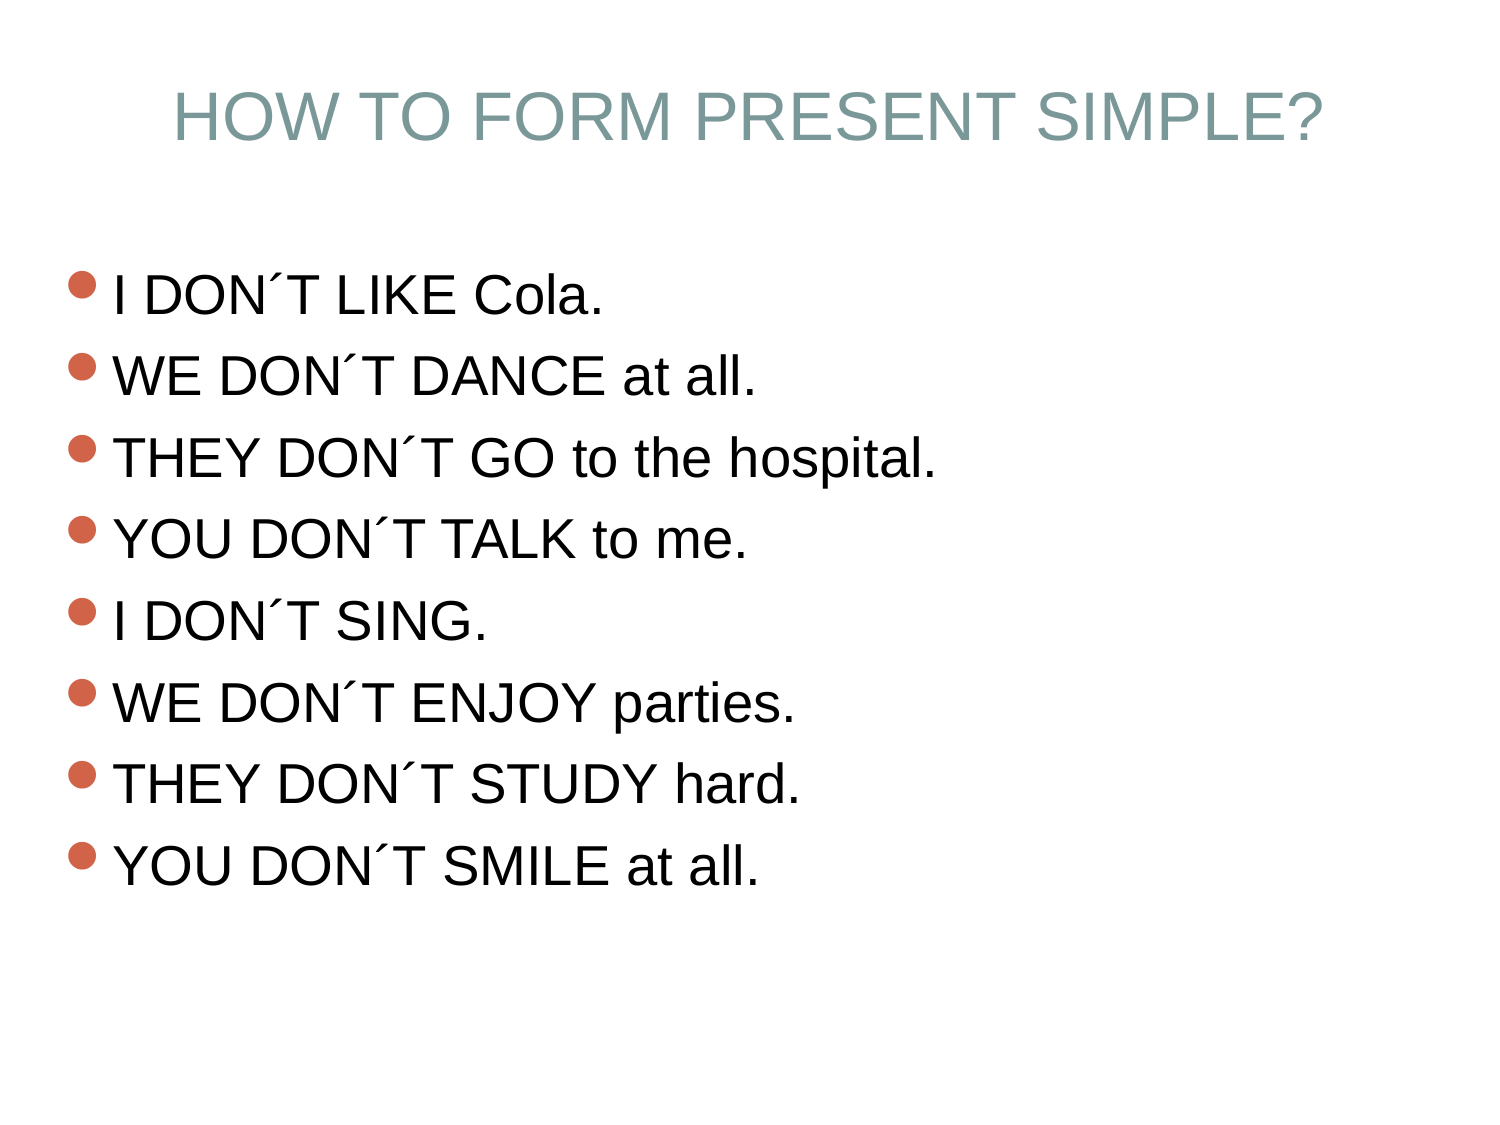

# HOW TO FORM PRESENT SIMPLE?
I DON´T LIKE Cola.
WE DON´T DANCE at all.
THEY DON´T GO to the hospital.
YOU DON´T TALK to me.
I DON´T SING.
WE DON´T ENJOY parties.
THEY DON´T STUDY hard.
YOU DON´T SMILE at all.